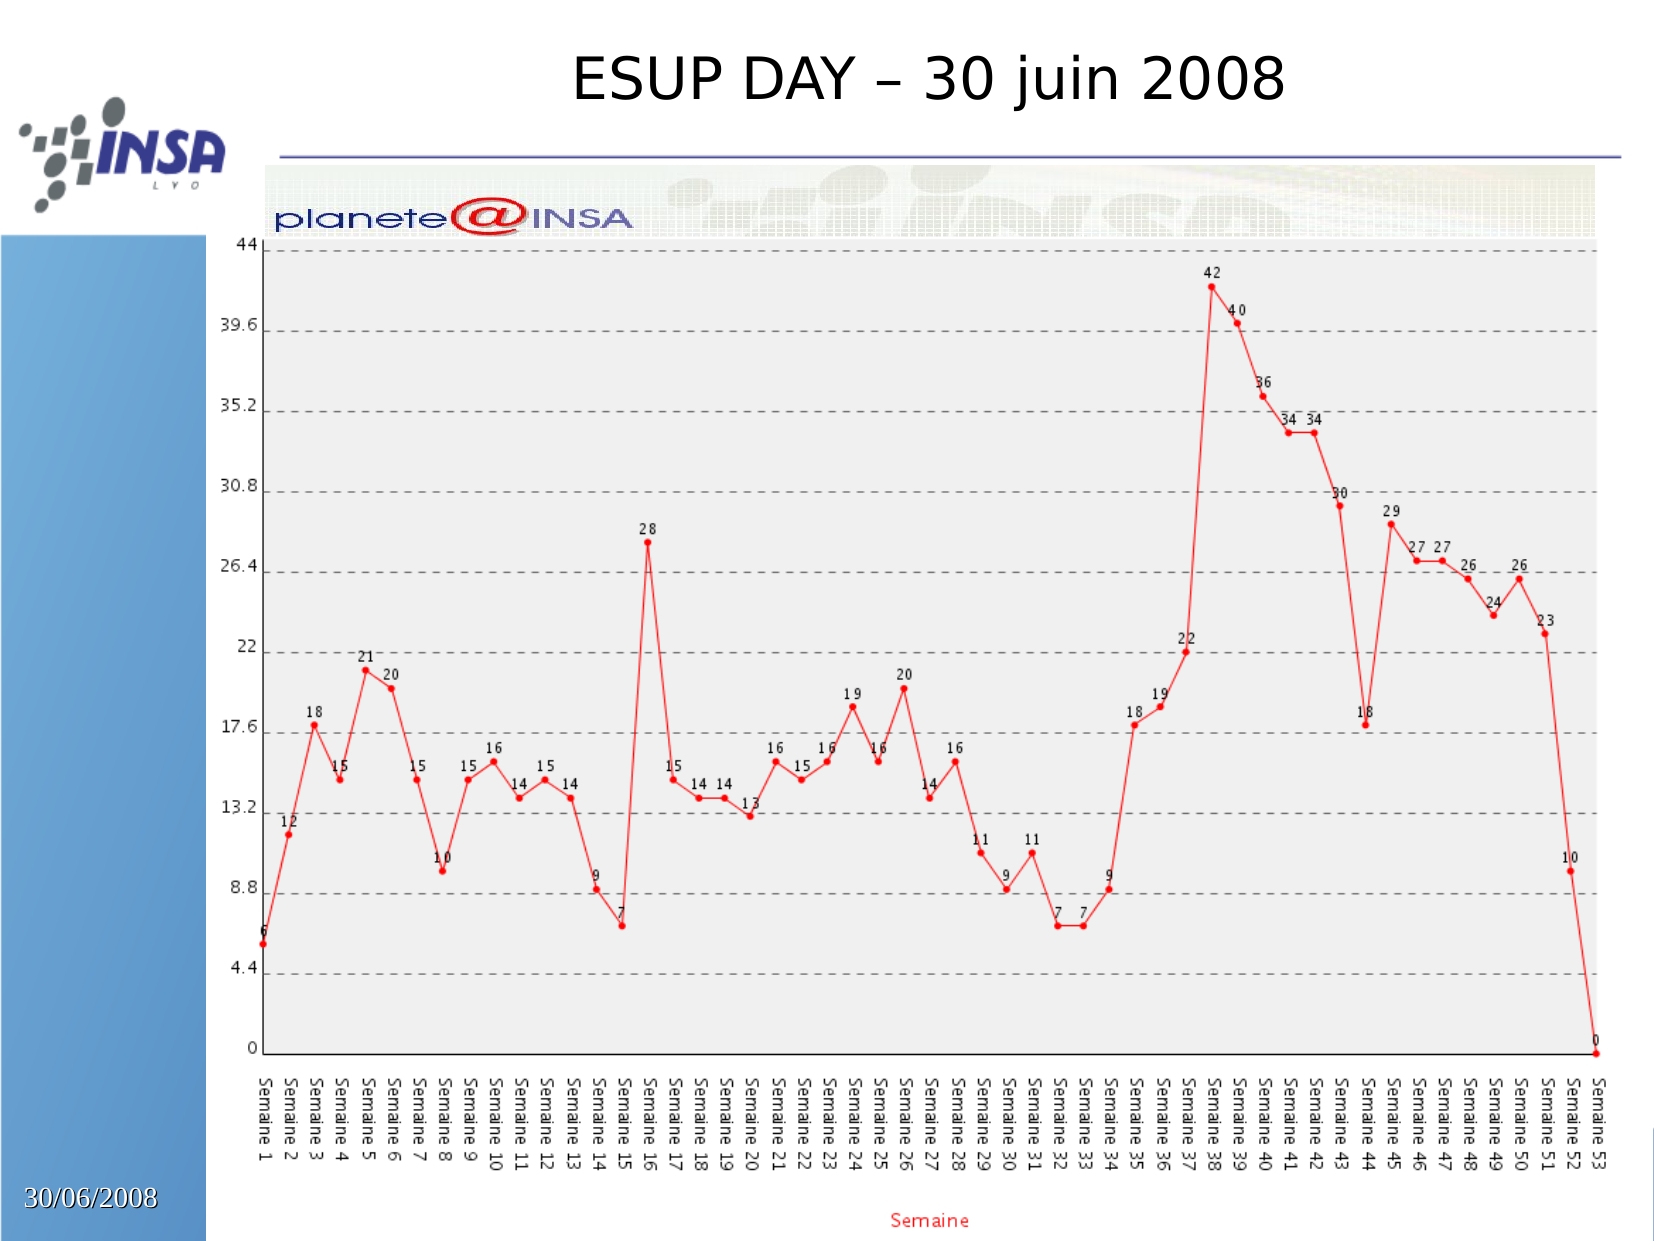

# ESUP DAY – 30 juin 2008
30/06/2008
EsupDays 2008 - CONDEMINE Yves / BERJOAN Damien / FRANCO Olivier
5